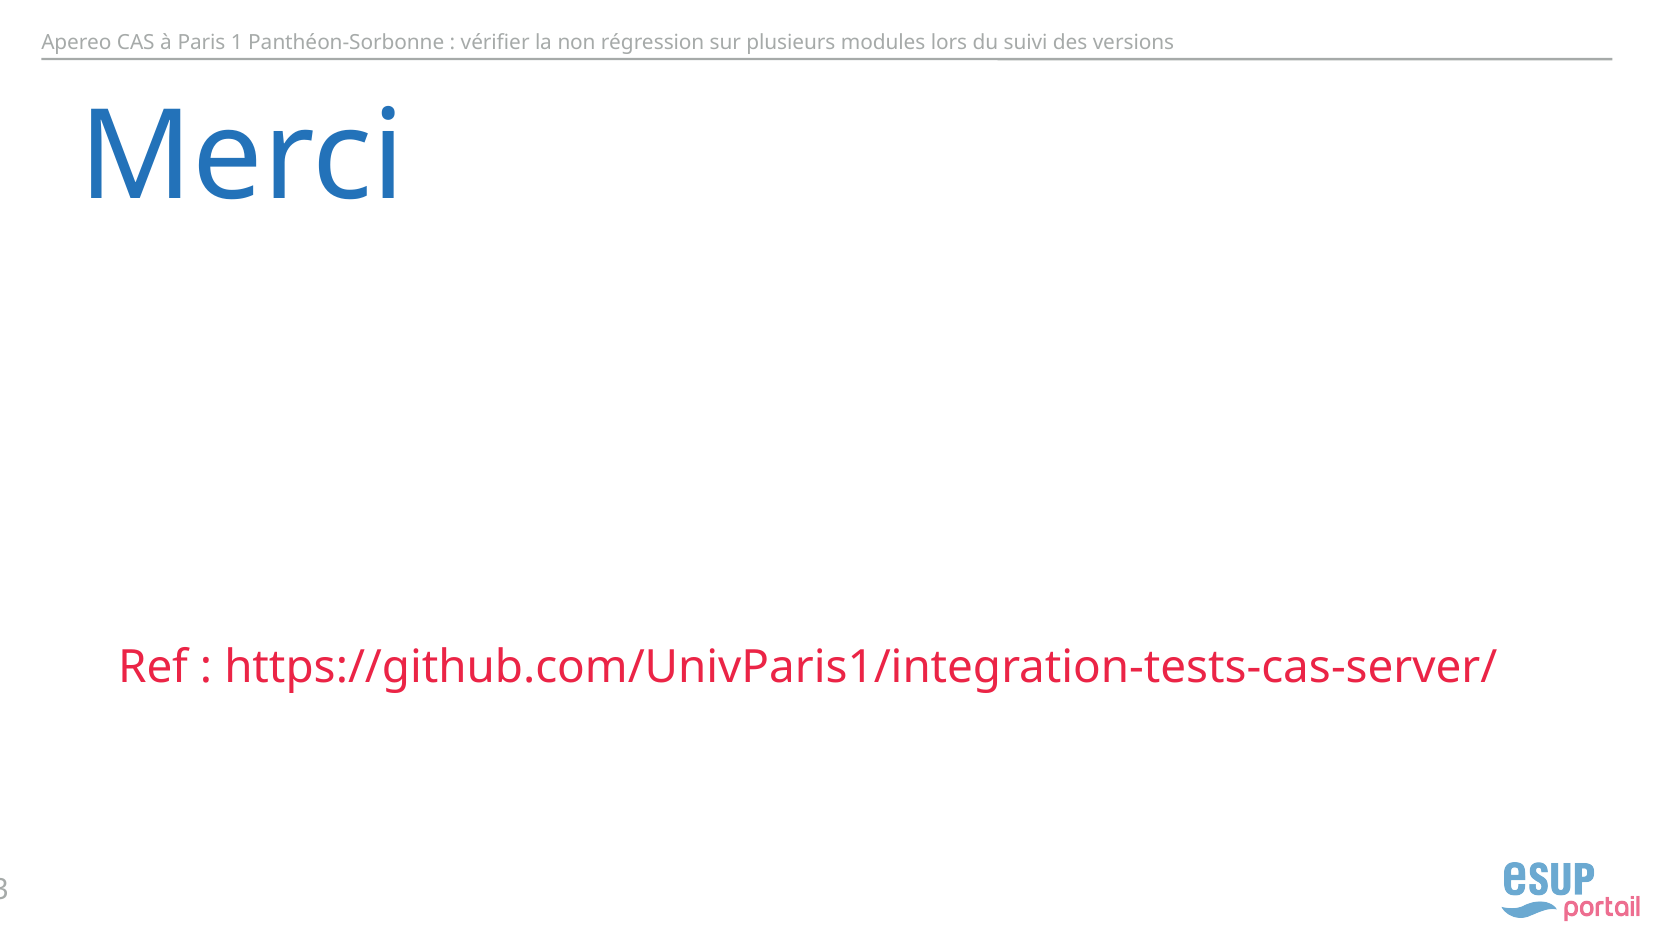

Apereo CAS à Paris 1 Panthéon-Sorbonne : vérifier la non régression sur plusieurs modules lors du suivi des versions
Merci
Ref : https://github.com/UnivParis1/integration-tests-cas-server/